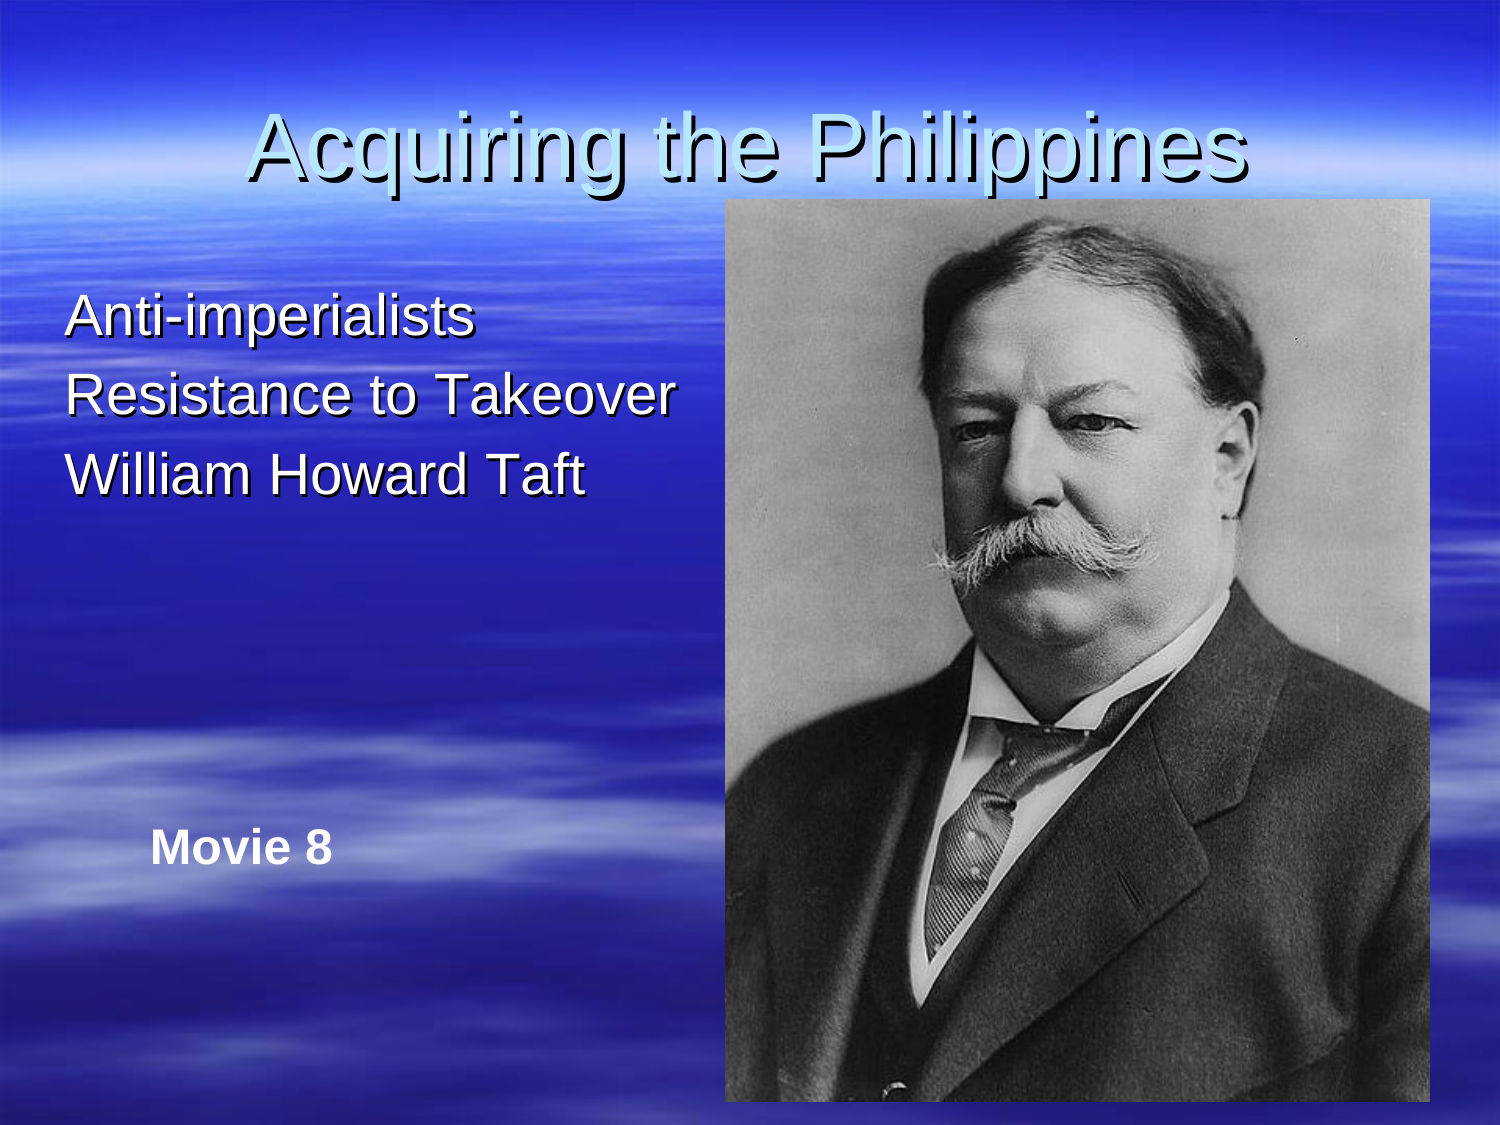

# Acquiring the Philippines
Anti-imperialists
Resistance to Takeover
William Howard Taft
Movie 8